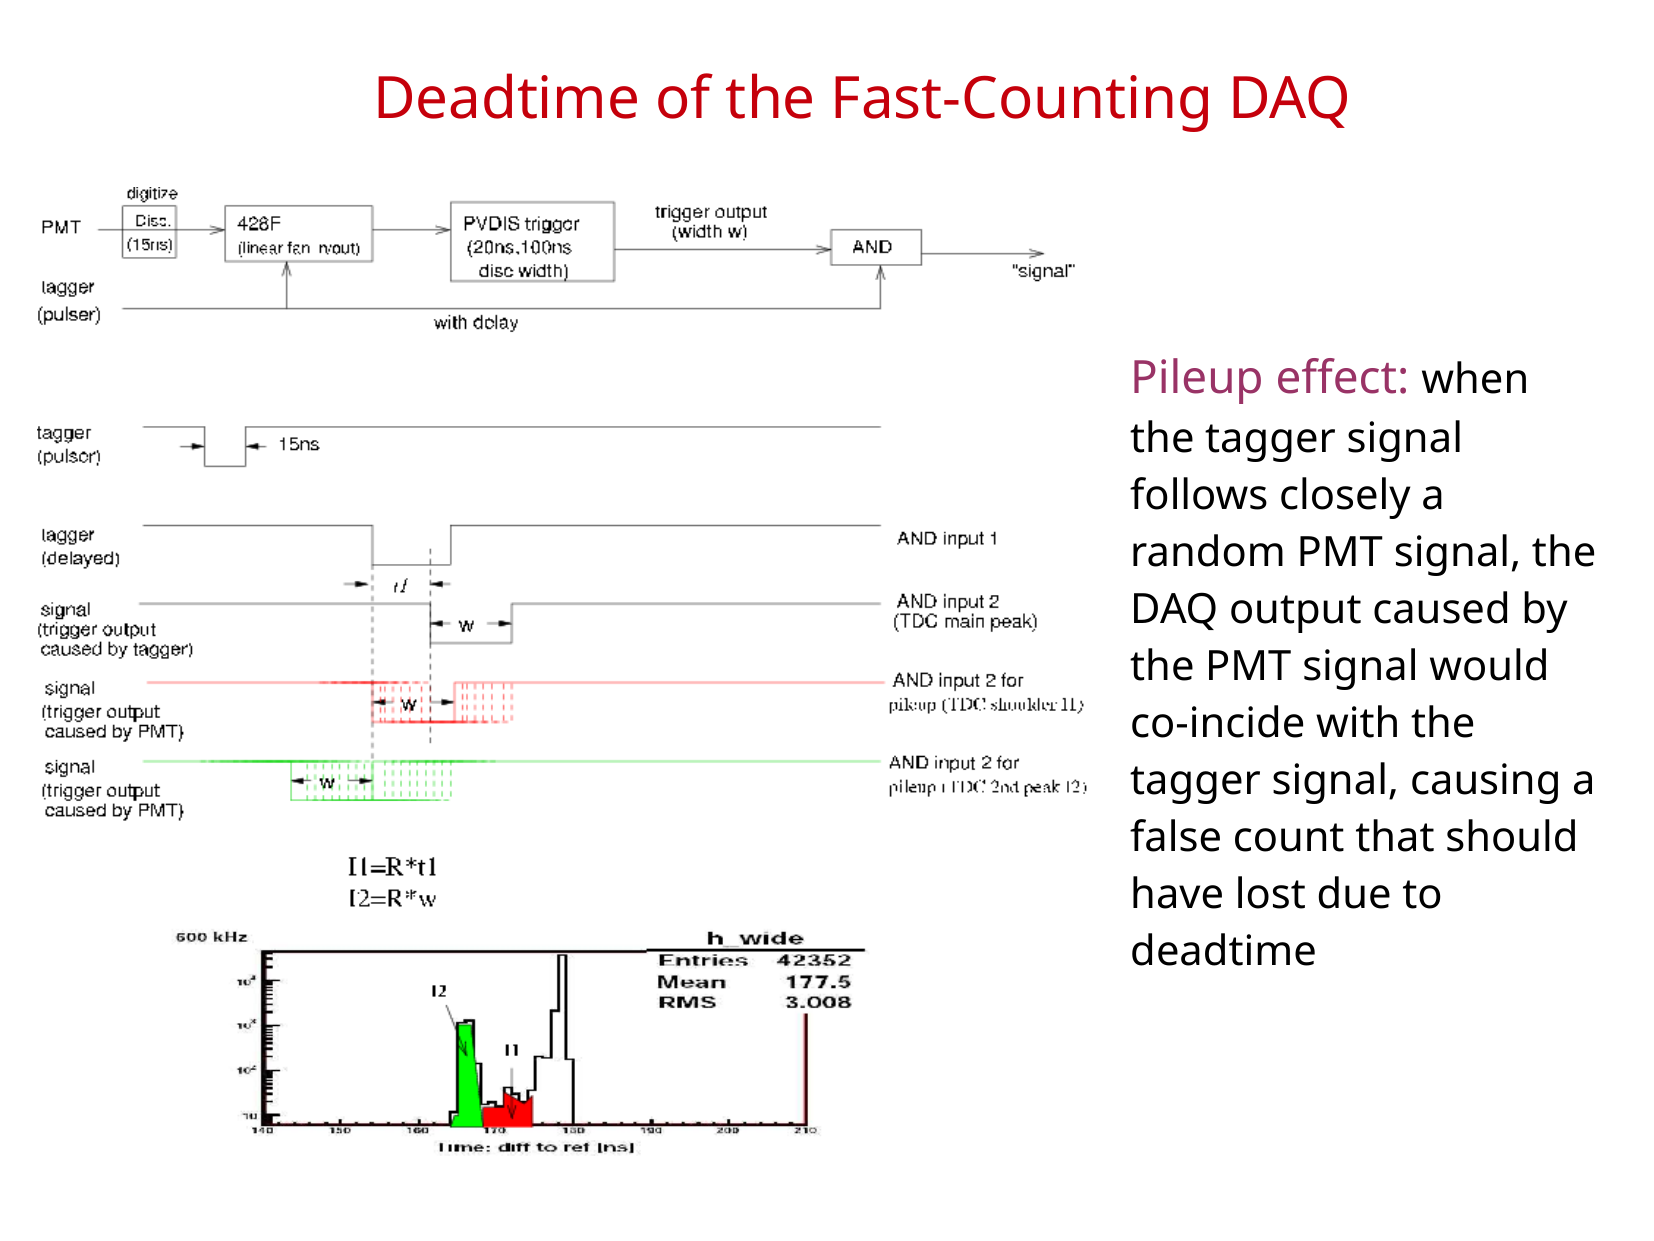

# Deadtime of the Fast-Counting DAQ
Pileup effect: when the tagger signal follows closely a random PMT signal, the DAQ output caused by the PMT signal would co-incide with the tagger signal, causing a false count that should have lost due to deadtime